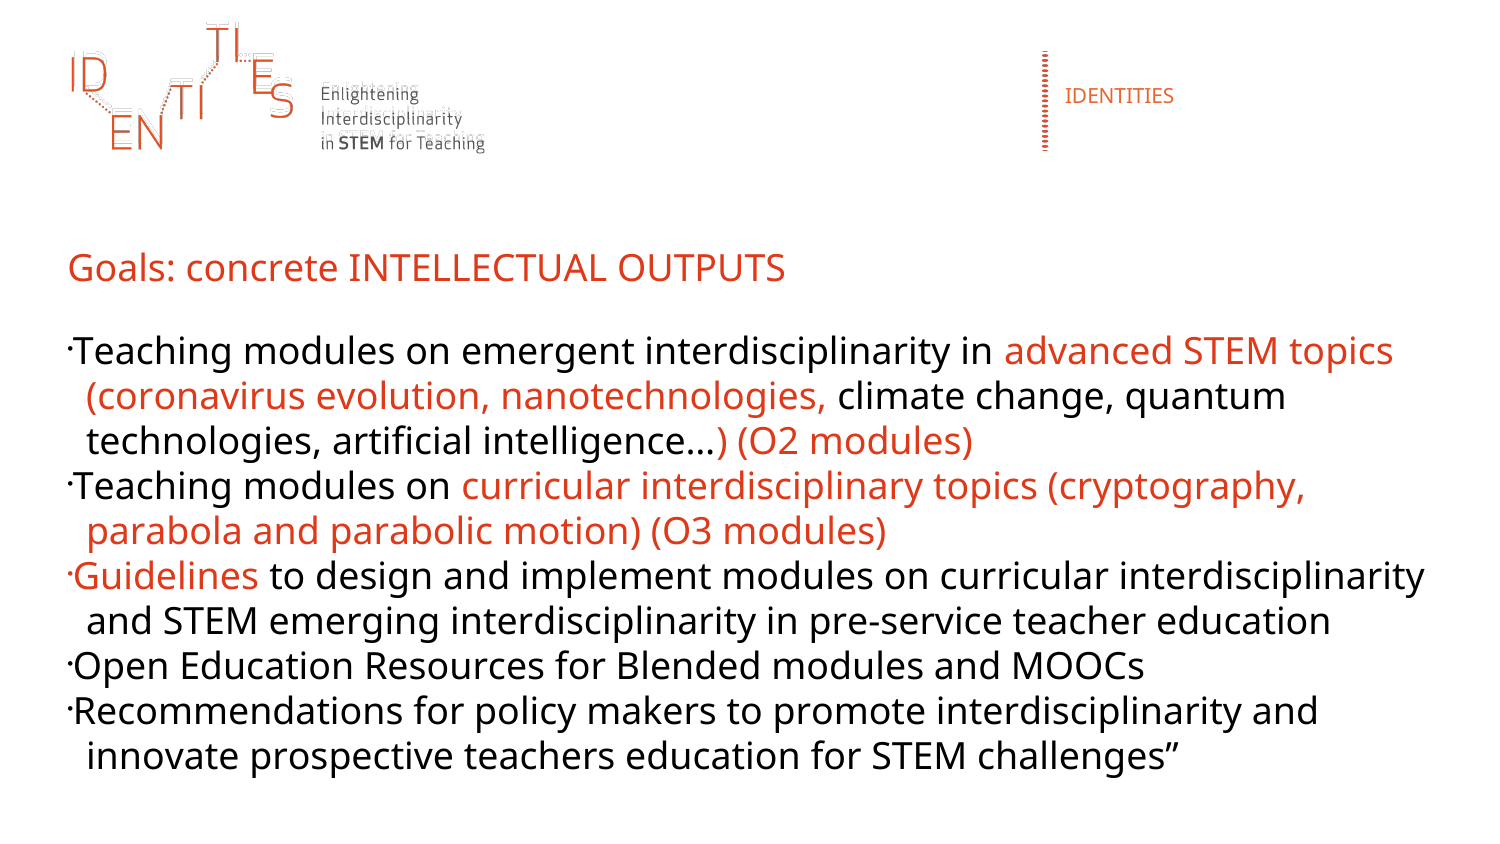

IDENTITIES
Goals: concrete INTELLECTUAL OUTPUTS
Teaching modules on emergent interdisciplinarity in advanced STEM topics (coronavirus evolution, nanotechnologies, climate change, quantum technologies, artificial intelligence…) (O2 modules)
Teaching modules on curricular interdisciplinary topics (cryptography, parabola and parabolic motion) (O3 modules)
Guidelines to design and implement modules on curricular interdisciplinarity and STEM emerging interdisciplinarity in pre-service teacher education
Open Education Resources for Blended modules and MOOCs
Recommendations for policy makers to promote interdisciplinarity and innovate prospective teachers education for STEM challenges”